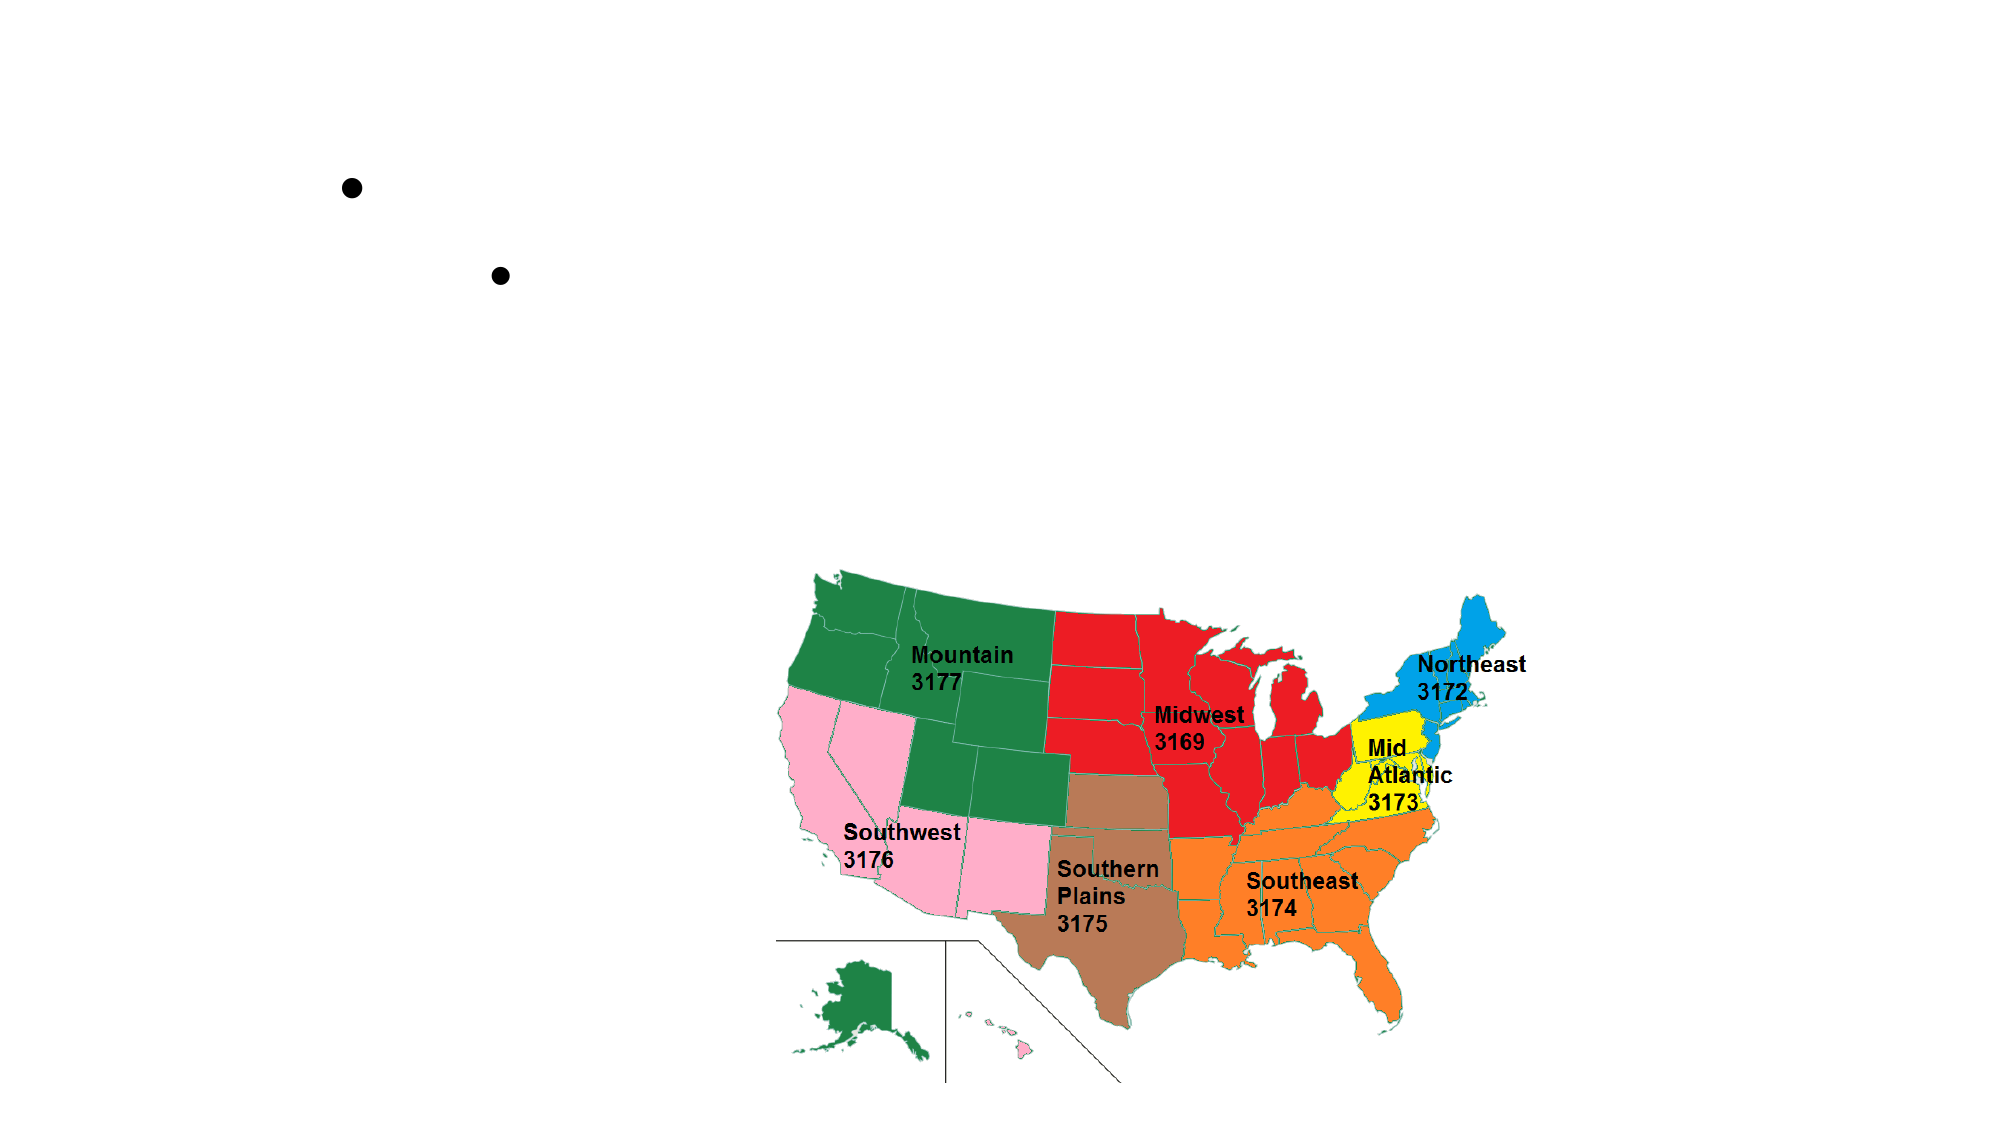

# DMR Basic Terminology
Talk Group
A talkgroup is a method of organizing radio traffic specific to the DMR users that all want to hear the same thing and not be bothered by other radio traffic on a DMR network that they are not interested in hearing.